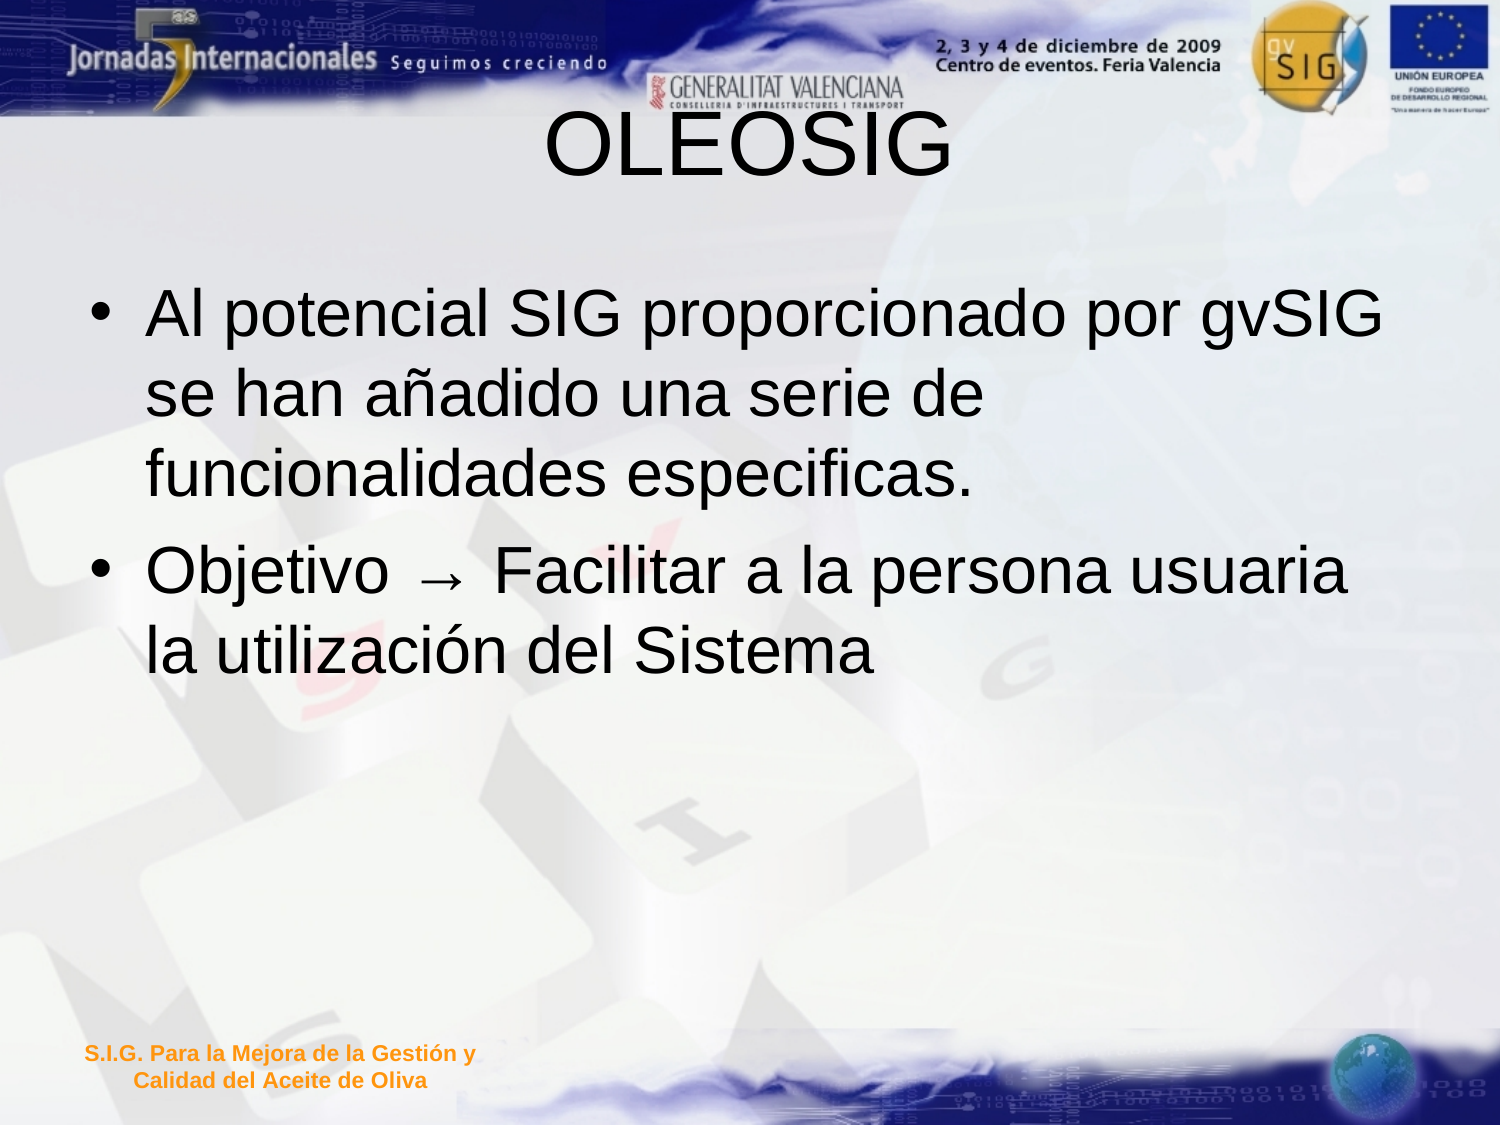

# OLEOSIG
Al potencial SIG proporcionado por gvSIG se han añadido una serie de funcionalidades especificas.
Objetivo → Facilitar a la persona usuaria la utilización del Sistema
S.I.G. Para la Mejora de la Gestión y Calidad del Aceite de Oliva